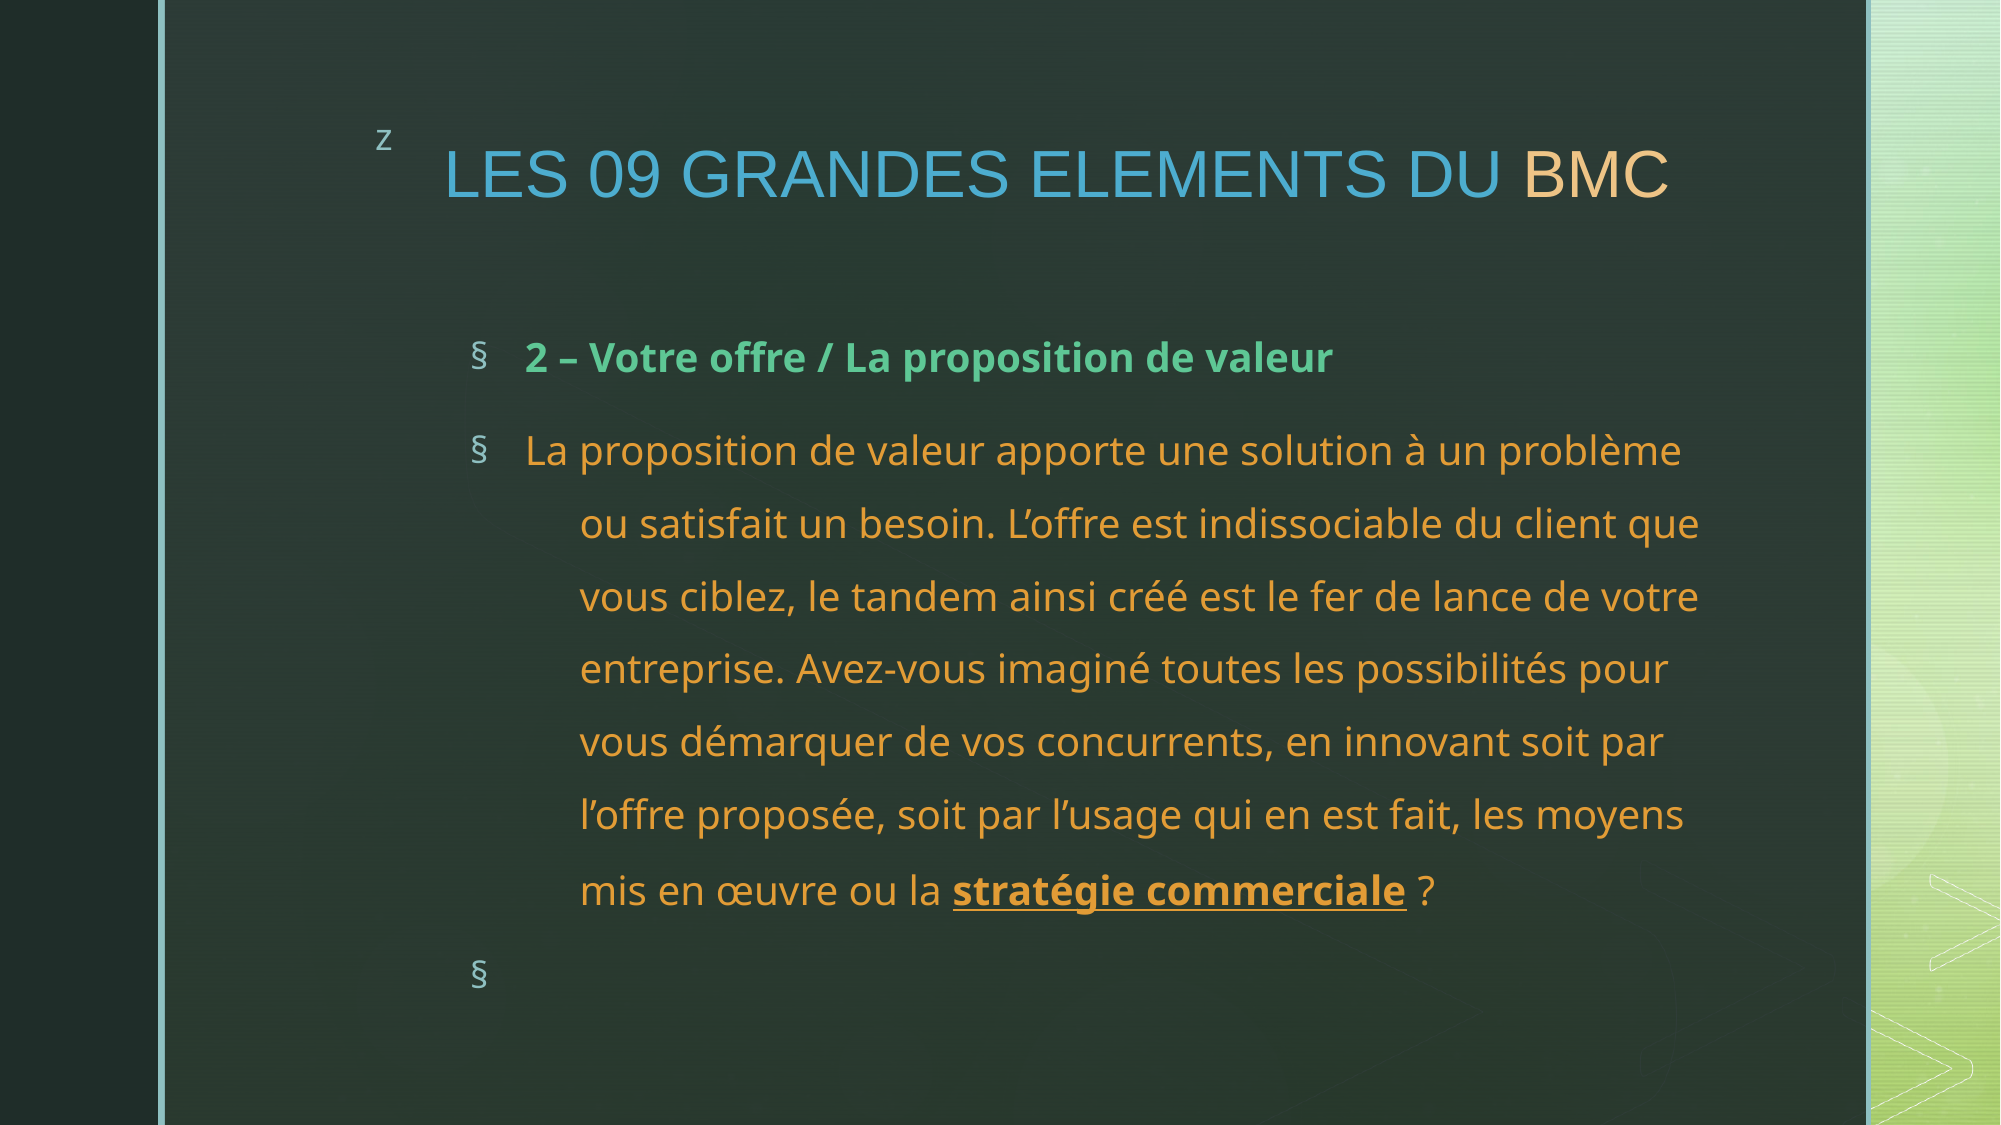

# LES 09 GRANDES ELEMENTS DU BMC
2 – Votre offre / La proposition de valeur
La proposition de valeur apporte une solution à un problème ou satisfait un besoin. L’offre est indissociable du client que vous ciblez, le tandem ainsi créé est le fer de lance de votre entreprise. Avez-vous imaginé toutes les possibilités pour vous démarquer de vos concurrents, en innovant soit par l’offre proposée, soit par l’usage qui en est fait, les moyens mis en œuvre ou la stratégie commerciale ?